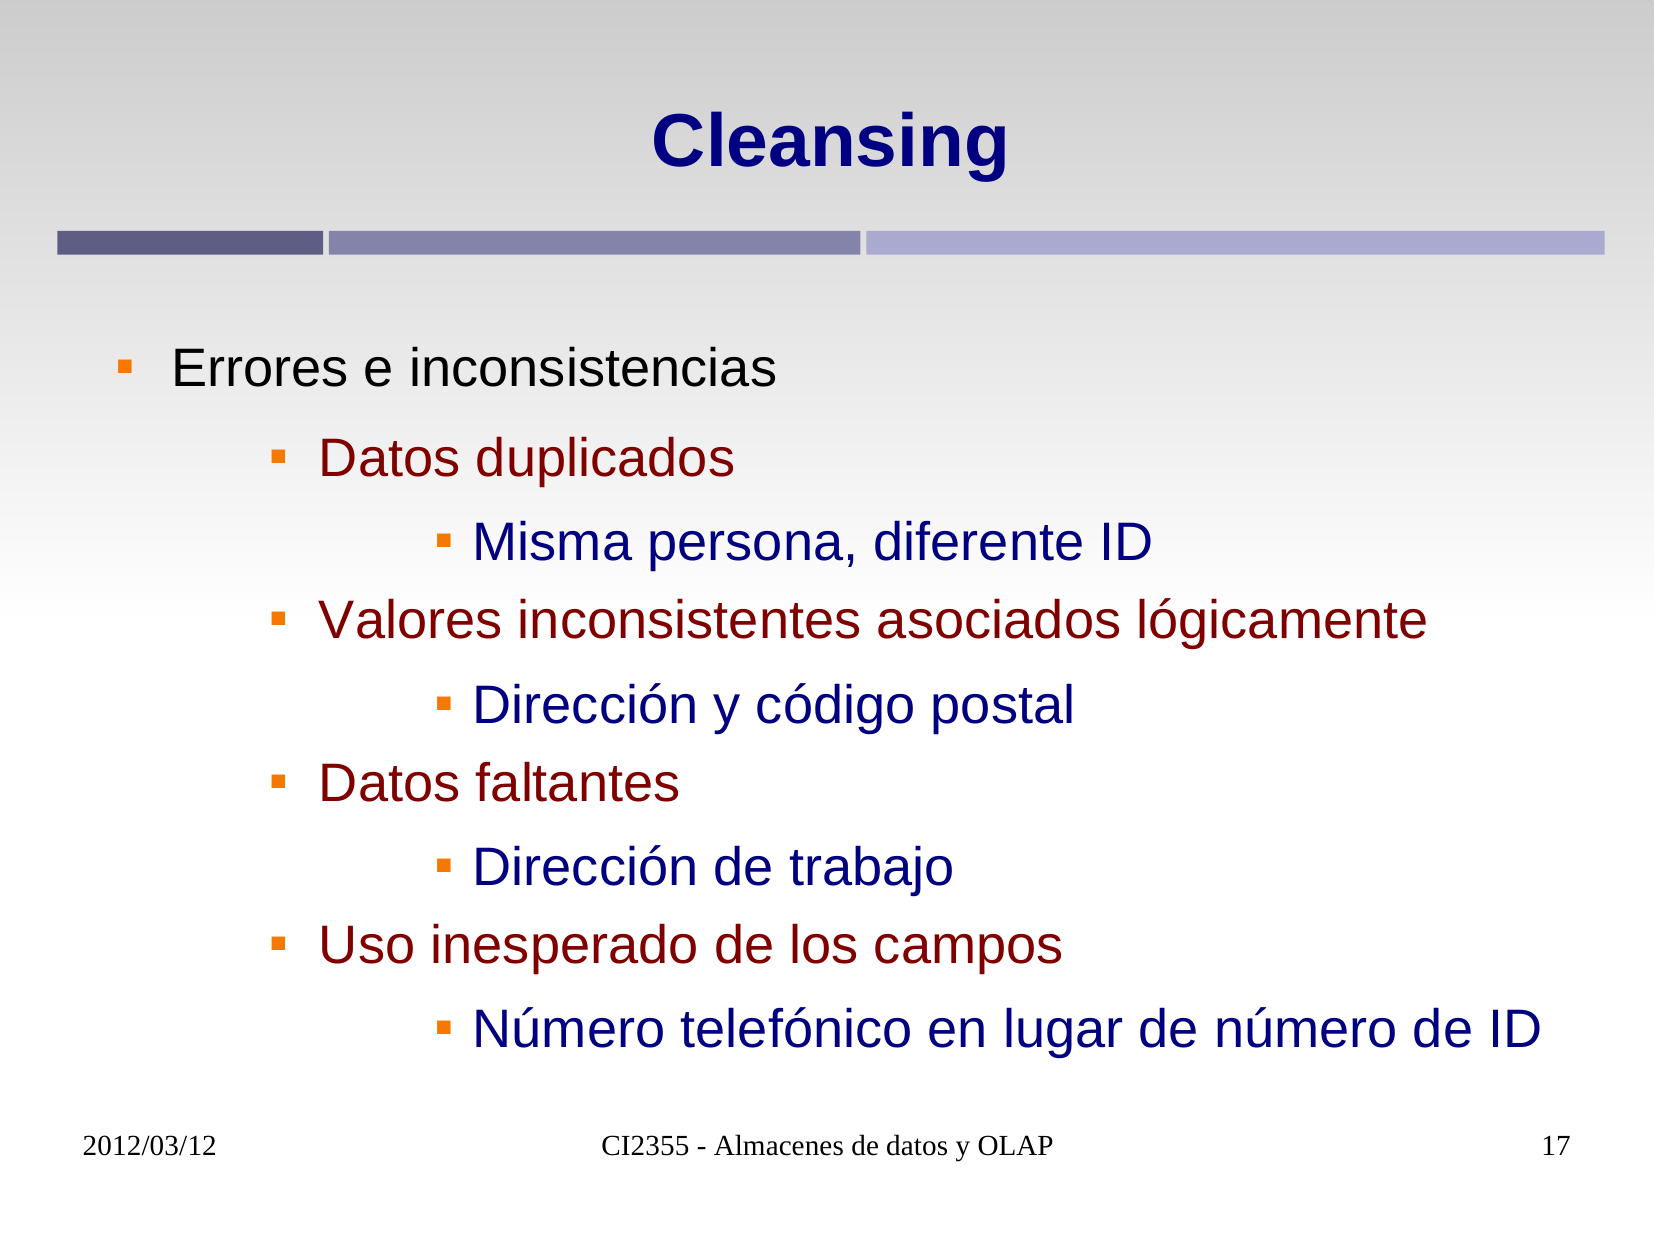

# Cleansing
Errores e inconsistencias
Datos duplicados
Misma persona, diferente ID
Valores inconsistentes asociados lógicamente
Dirección y código postal
Datos faltantes
Dirección de trabajo
Uso inesperado de los campos
Número telefónico en lugar de número de ID
2012/03/12
CI2355 - Almacenes de datos y OLAP
17